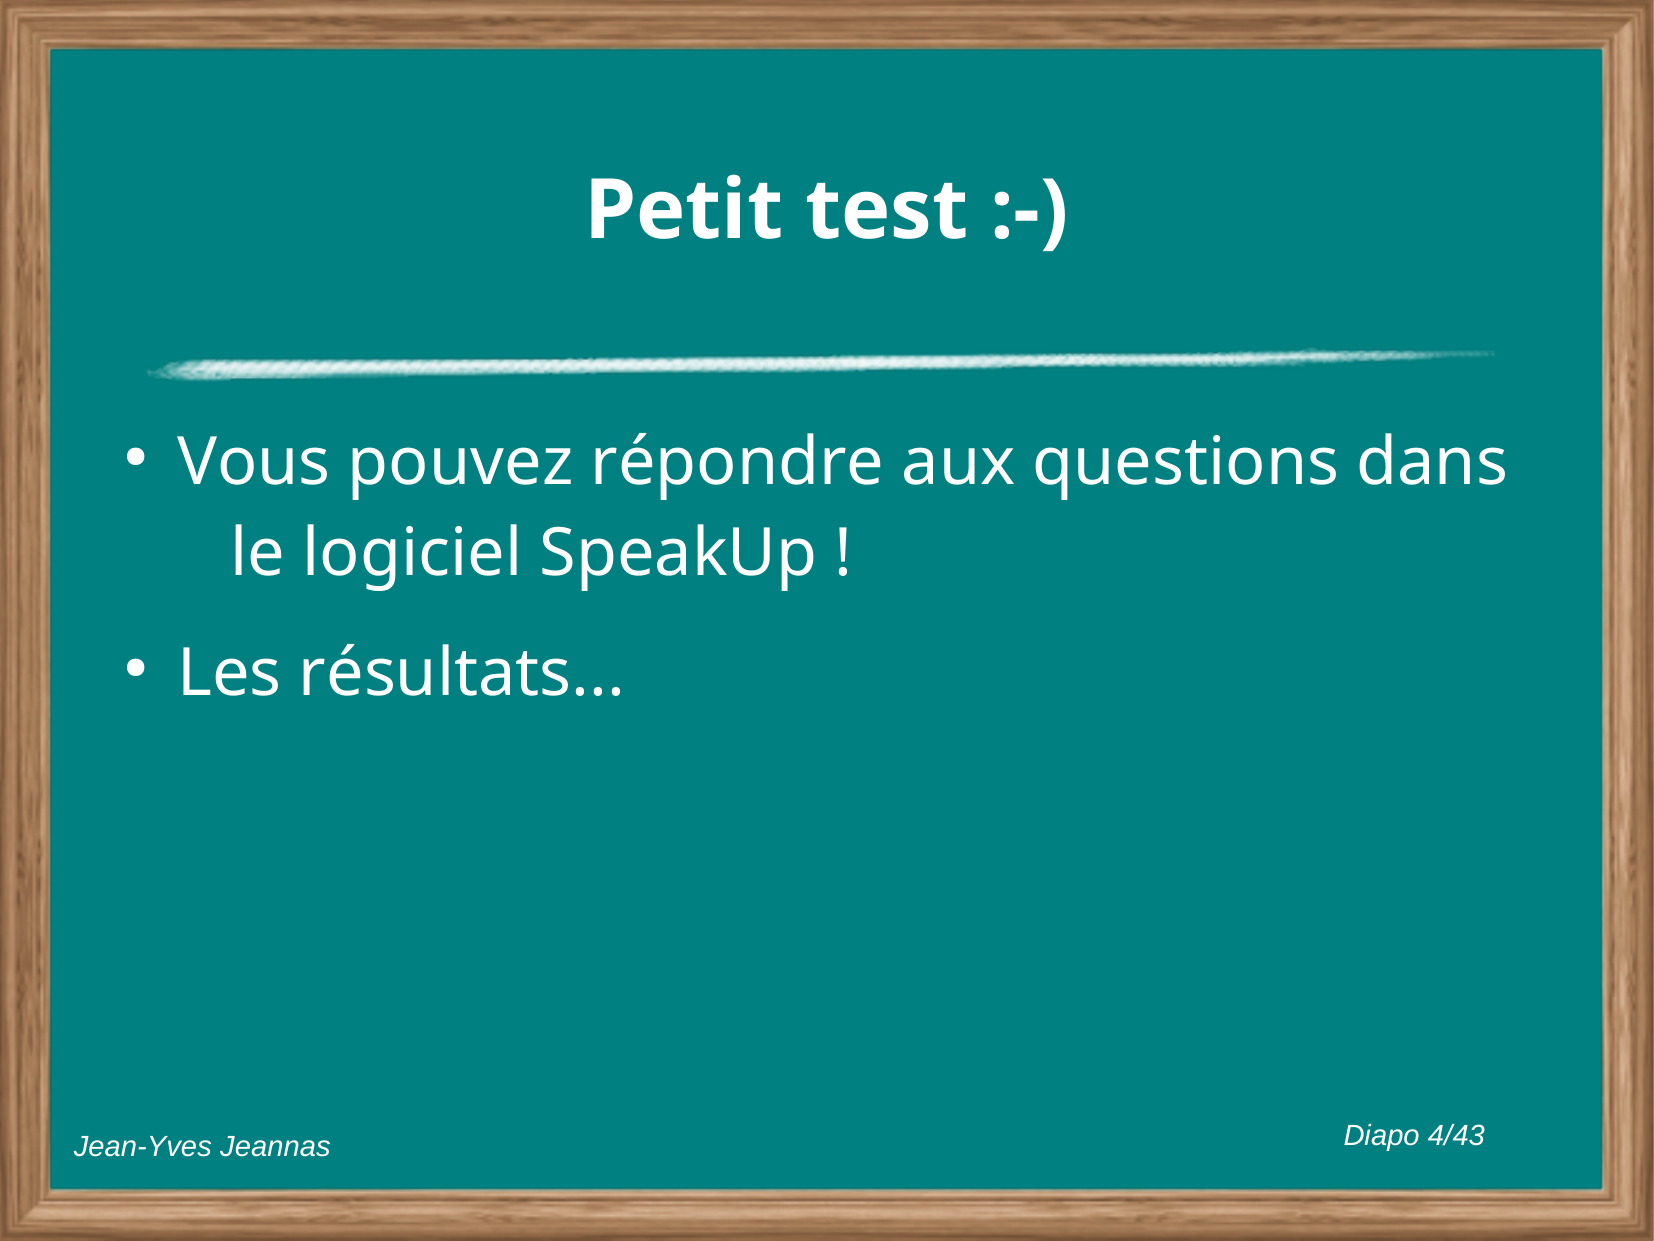

# Petit test :-)
Vous pouvez répondre aux questions dans le logiciel SpeakUp !
Les résultats...